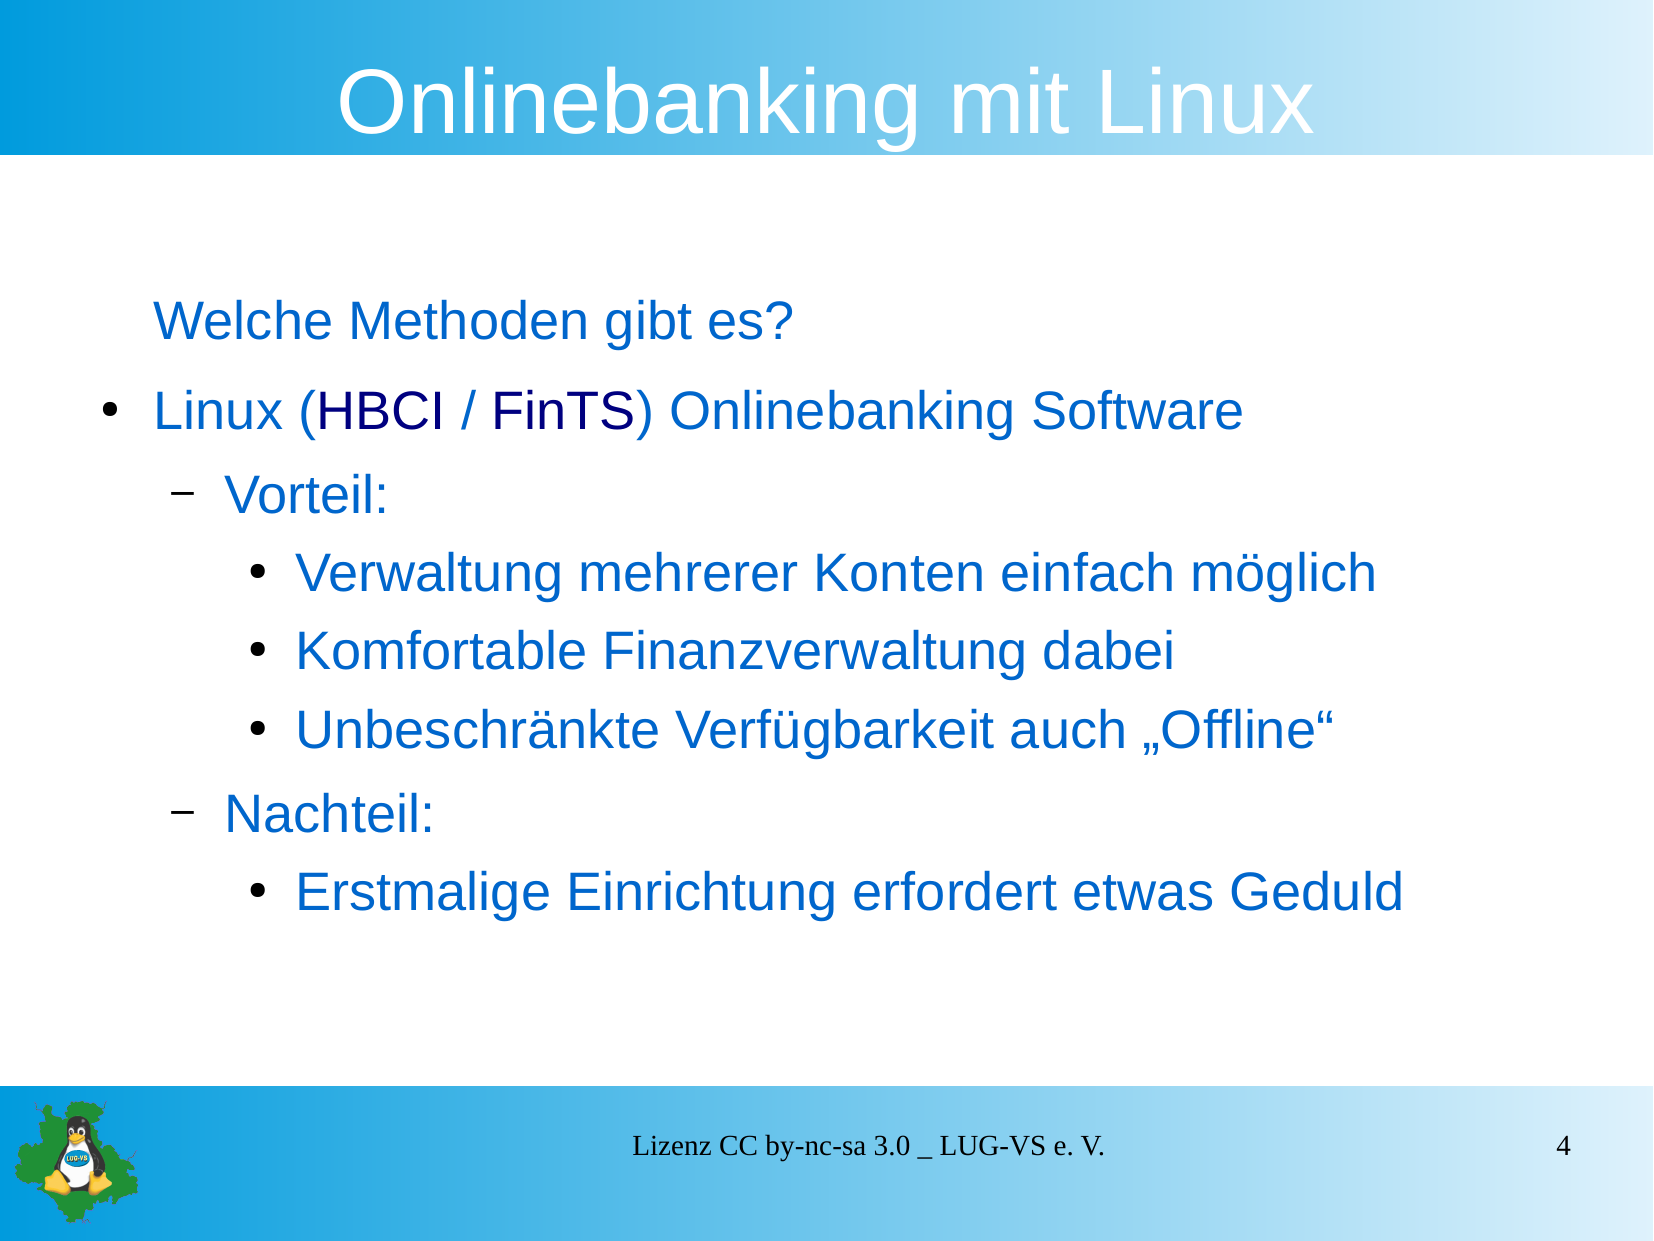

# Onlinebanking mit Linux
Welche Methoden gibt es?
Linux (HBCI / FinTS) Onlinebanking Software
Vorteil:
Verwaltung mehrerer Konten einfach möglich
Komfortable Finanzverwaltung dabei
Unbeschränkte Verfügbarkeit auch „Offline“
Nachteil:
Erstmalige Einrichtung erfordert etwas Geduld